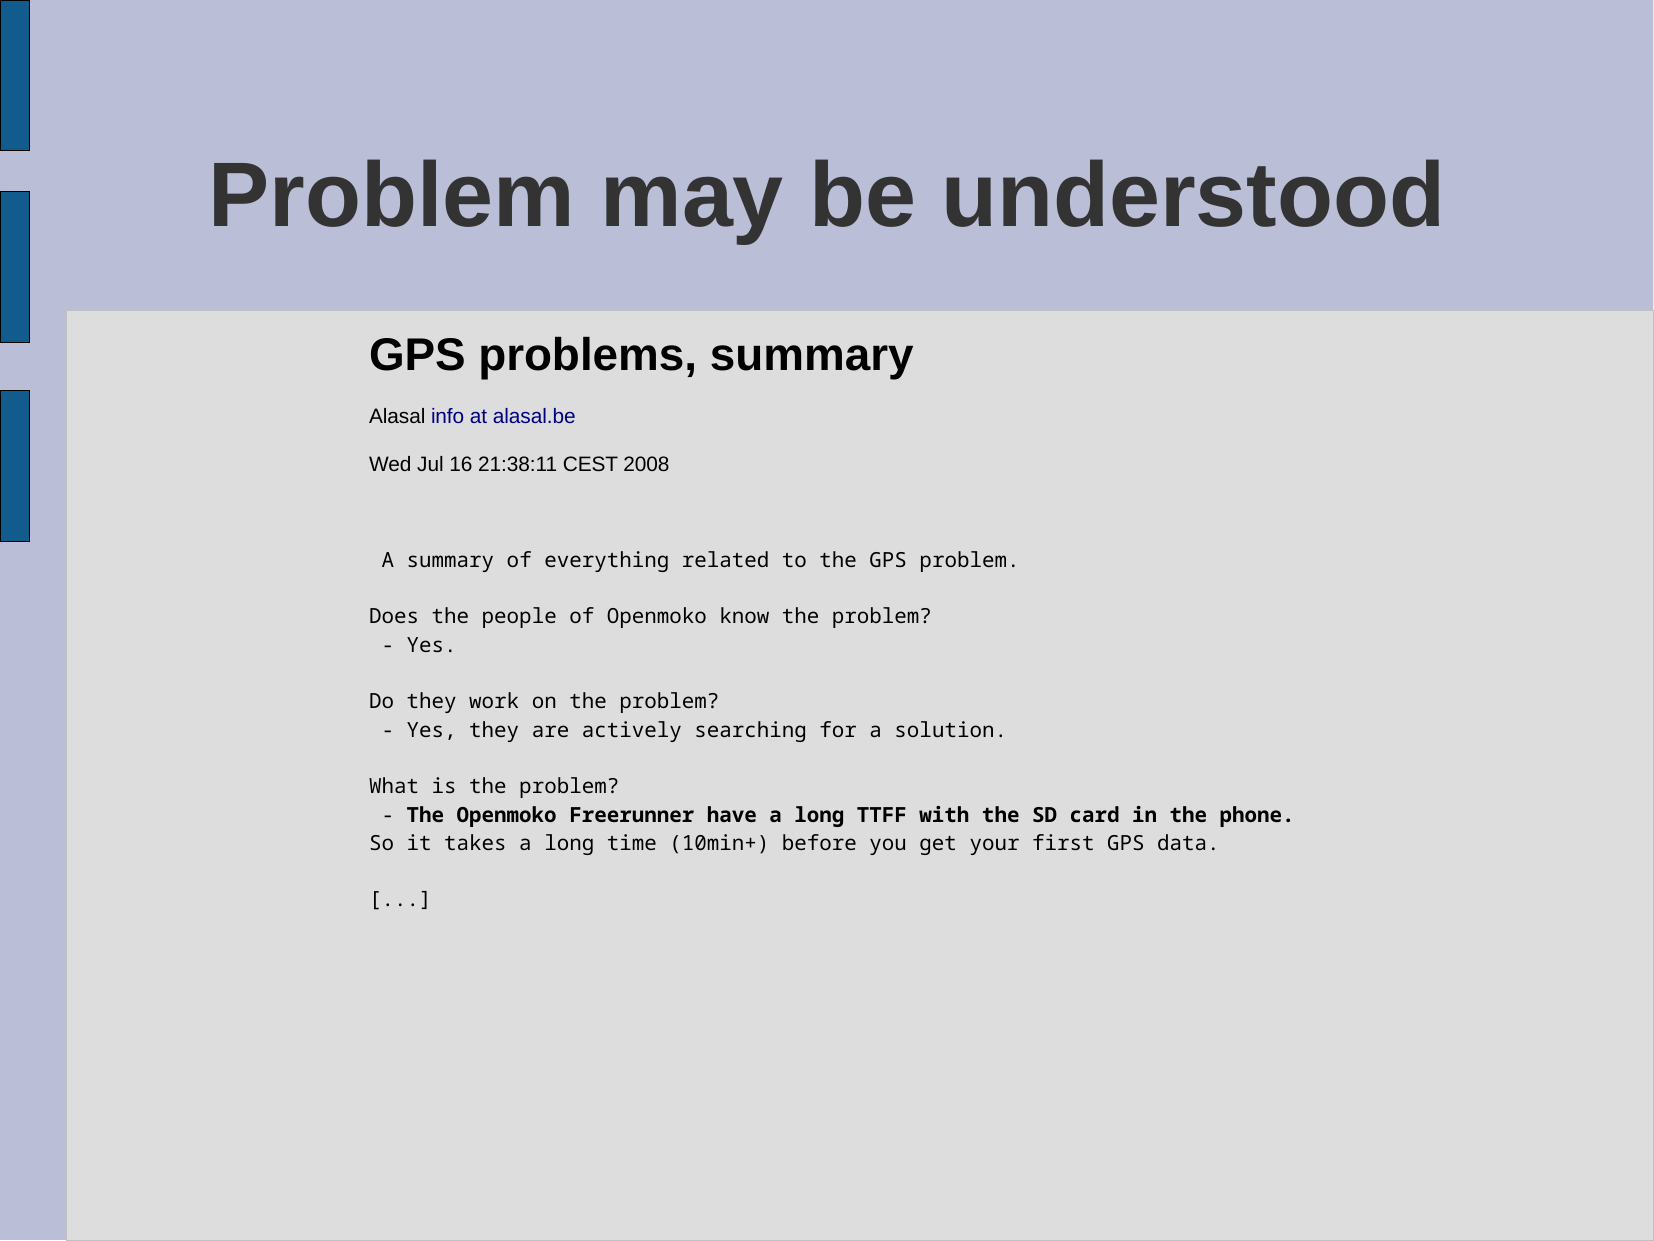

# Problem may be understood
GPS problems, summary
Alasal info at alasal.be
Wed Jul 16 21:38:11 CEST 2008
 A summary of everything related to the GPS problem.
Does the people of Openmoko know the problem?
 - Yes.
Do they work on the problem?
 - Yes, they are actively searching for a solution.
What is the problem?
 - The Openmoko Freerunner have a long TTFF with the SD card in the phone.
So it takes a long time (10min+) before you get your first GPS data.
[...]